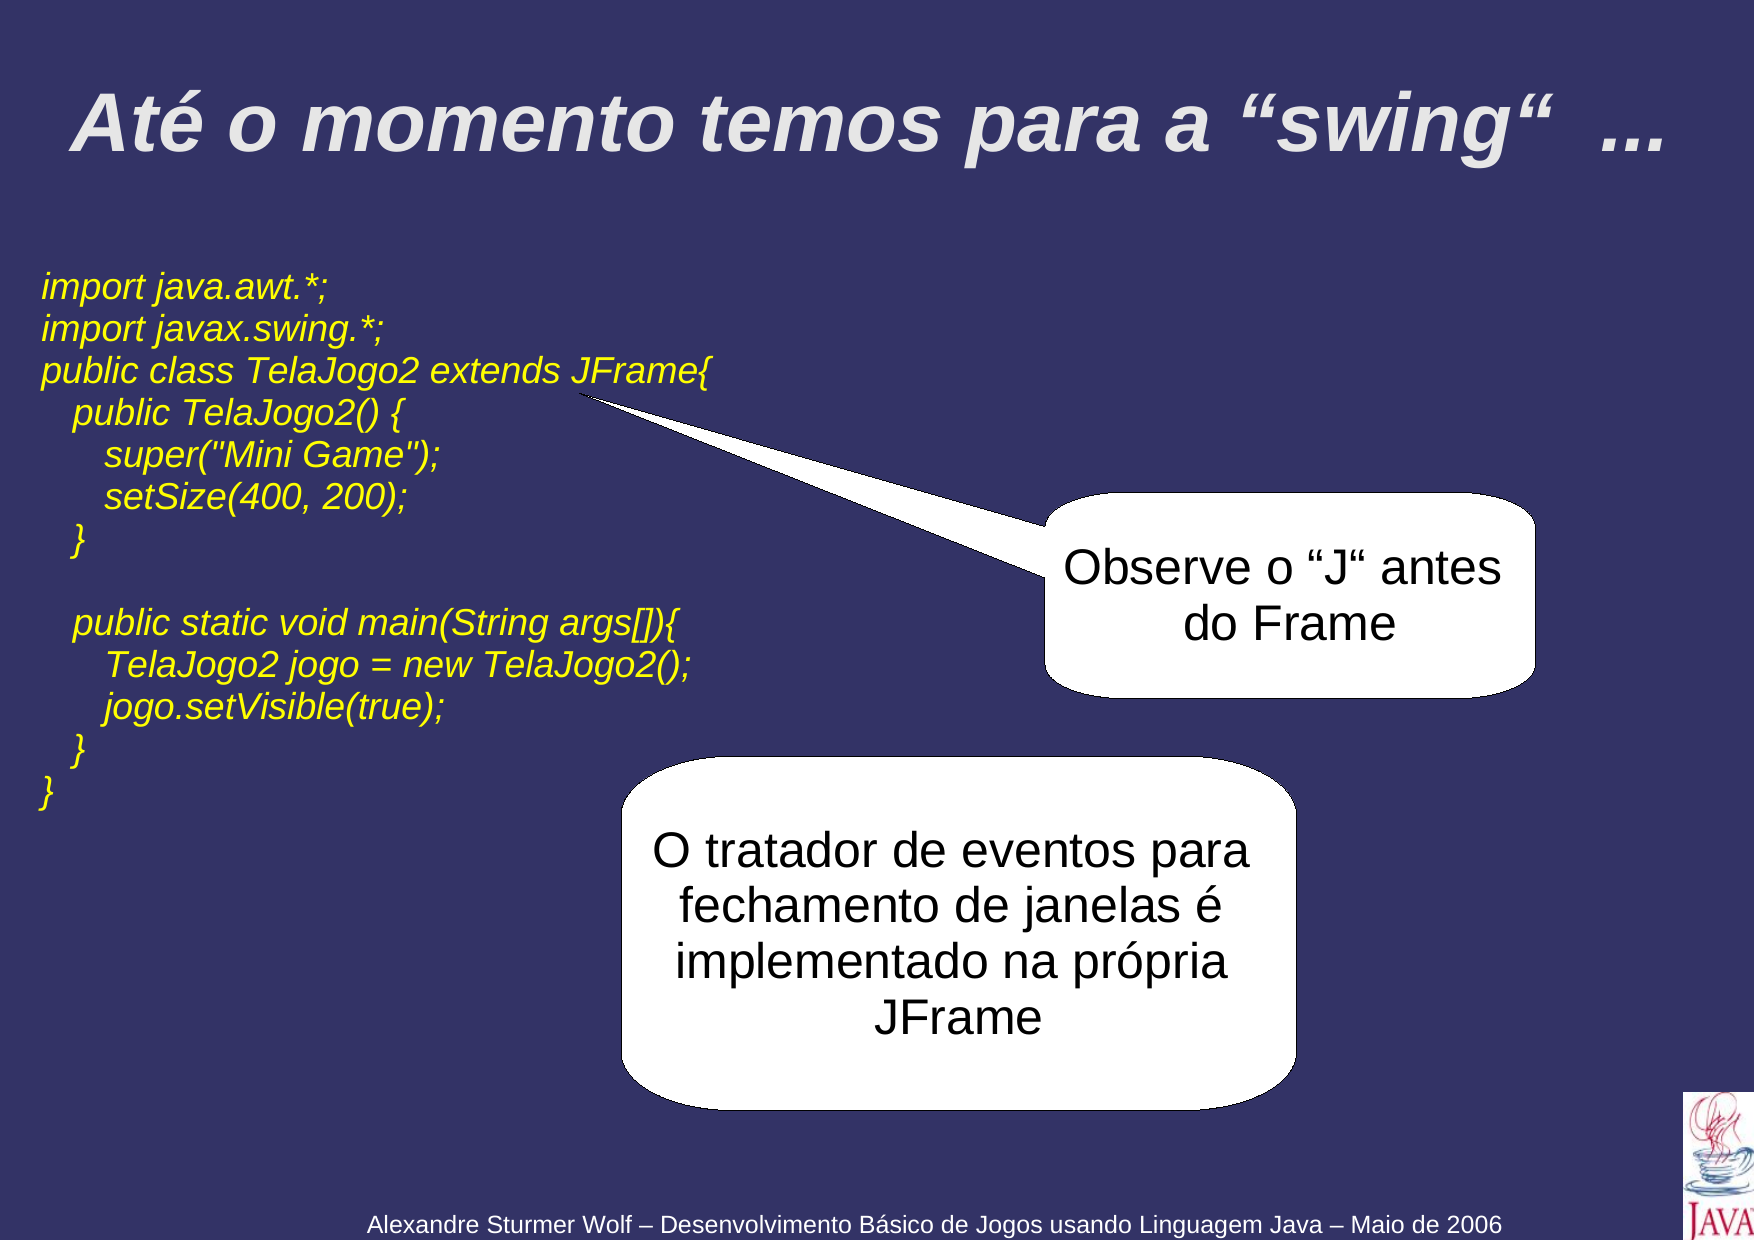

# Até o momento temos para a “swing“ ...
import java.awt.*;
import javax.swing.*;
public class TelaJogo2 extends JFrame{
 public TelaJogo2() {
 super("Mini Game");
 setSize(400, 200);
 }
 public static void main(String args[]){
 TelaJogo2 jogo = new TelaJogo2();
 jogo.setVisible(true);
 }
}
Observe o “J“ antes
do Frame
O tratador de eventos para
fechamento de janelas é
implementado na própria
JFrame